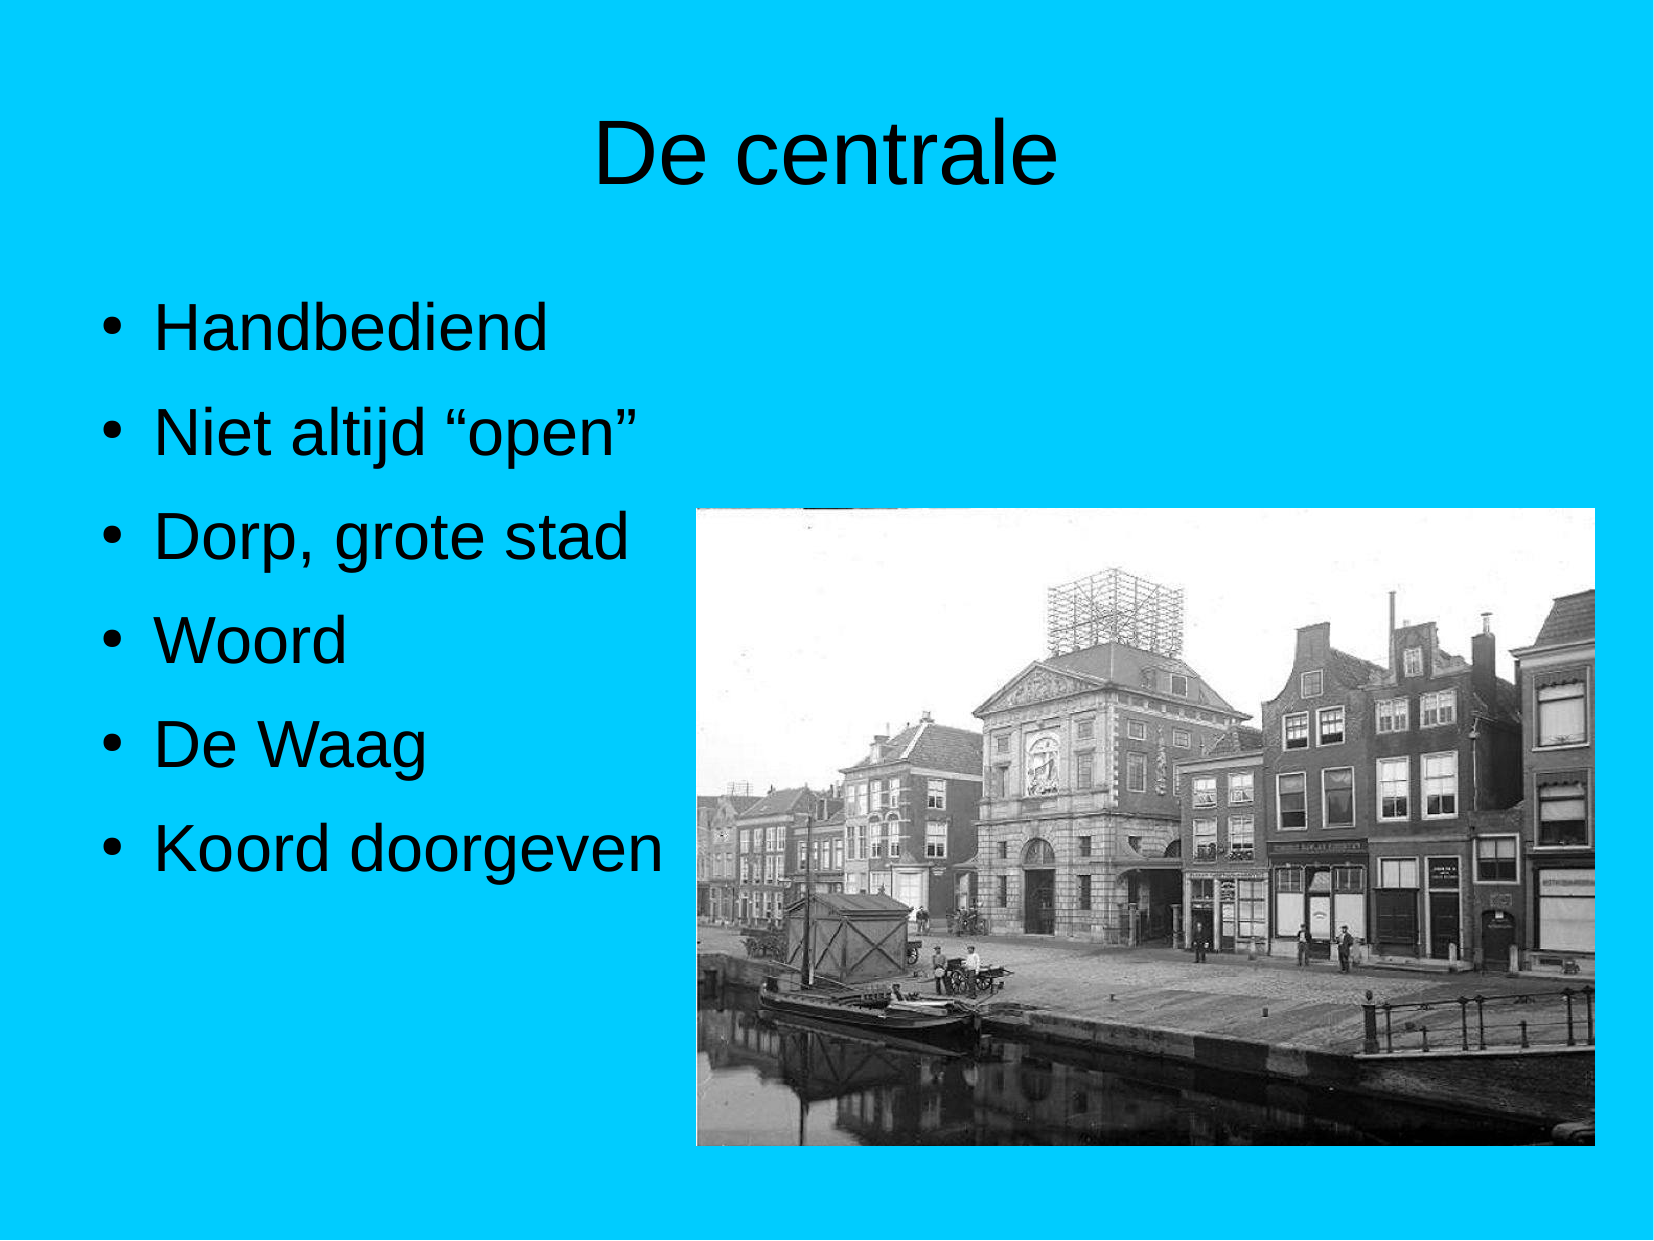

# De centrale
Handbediend
Niet altijd “open”
Dorp, grote stad
Woord
De Waag
Koord doorgeven